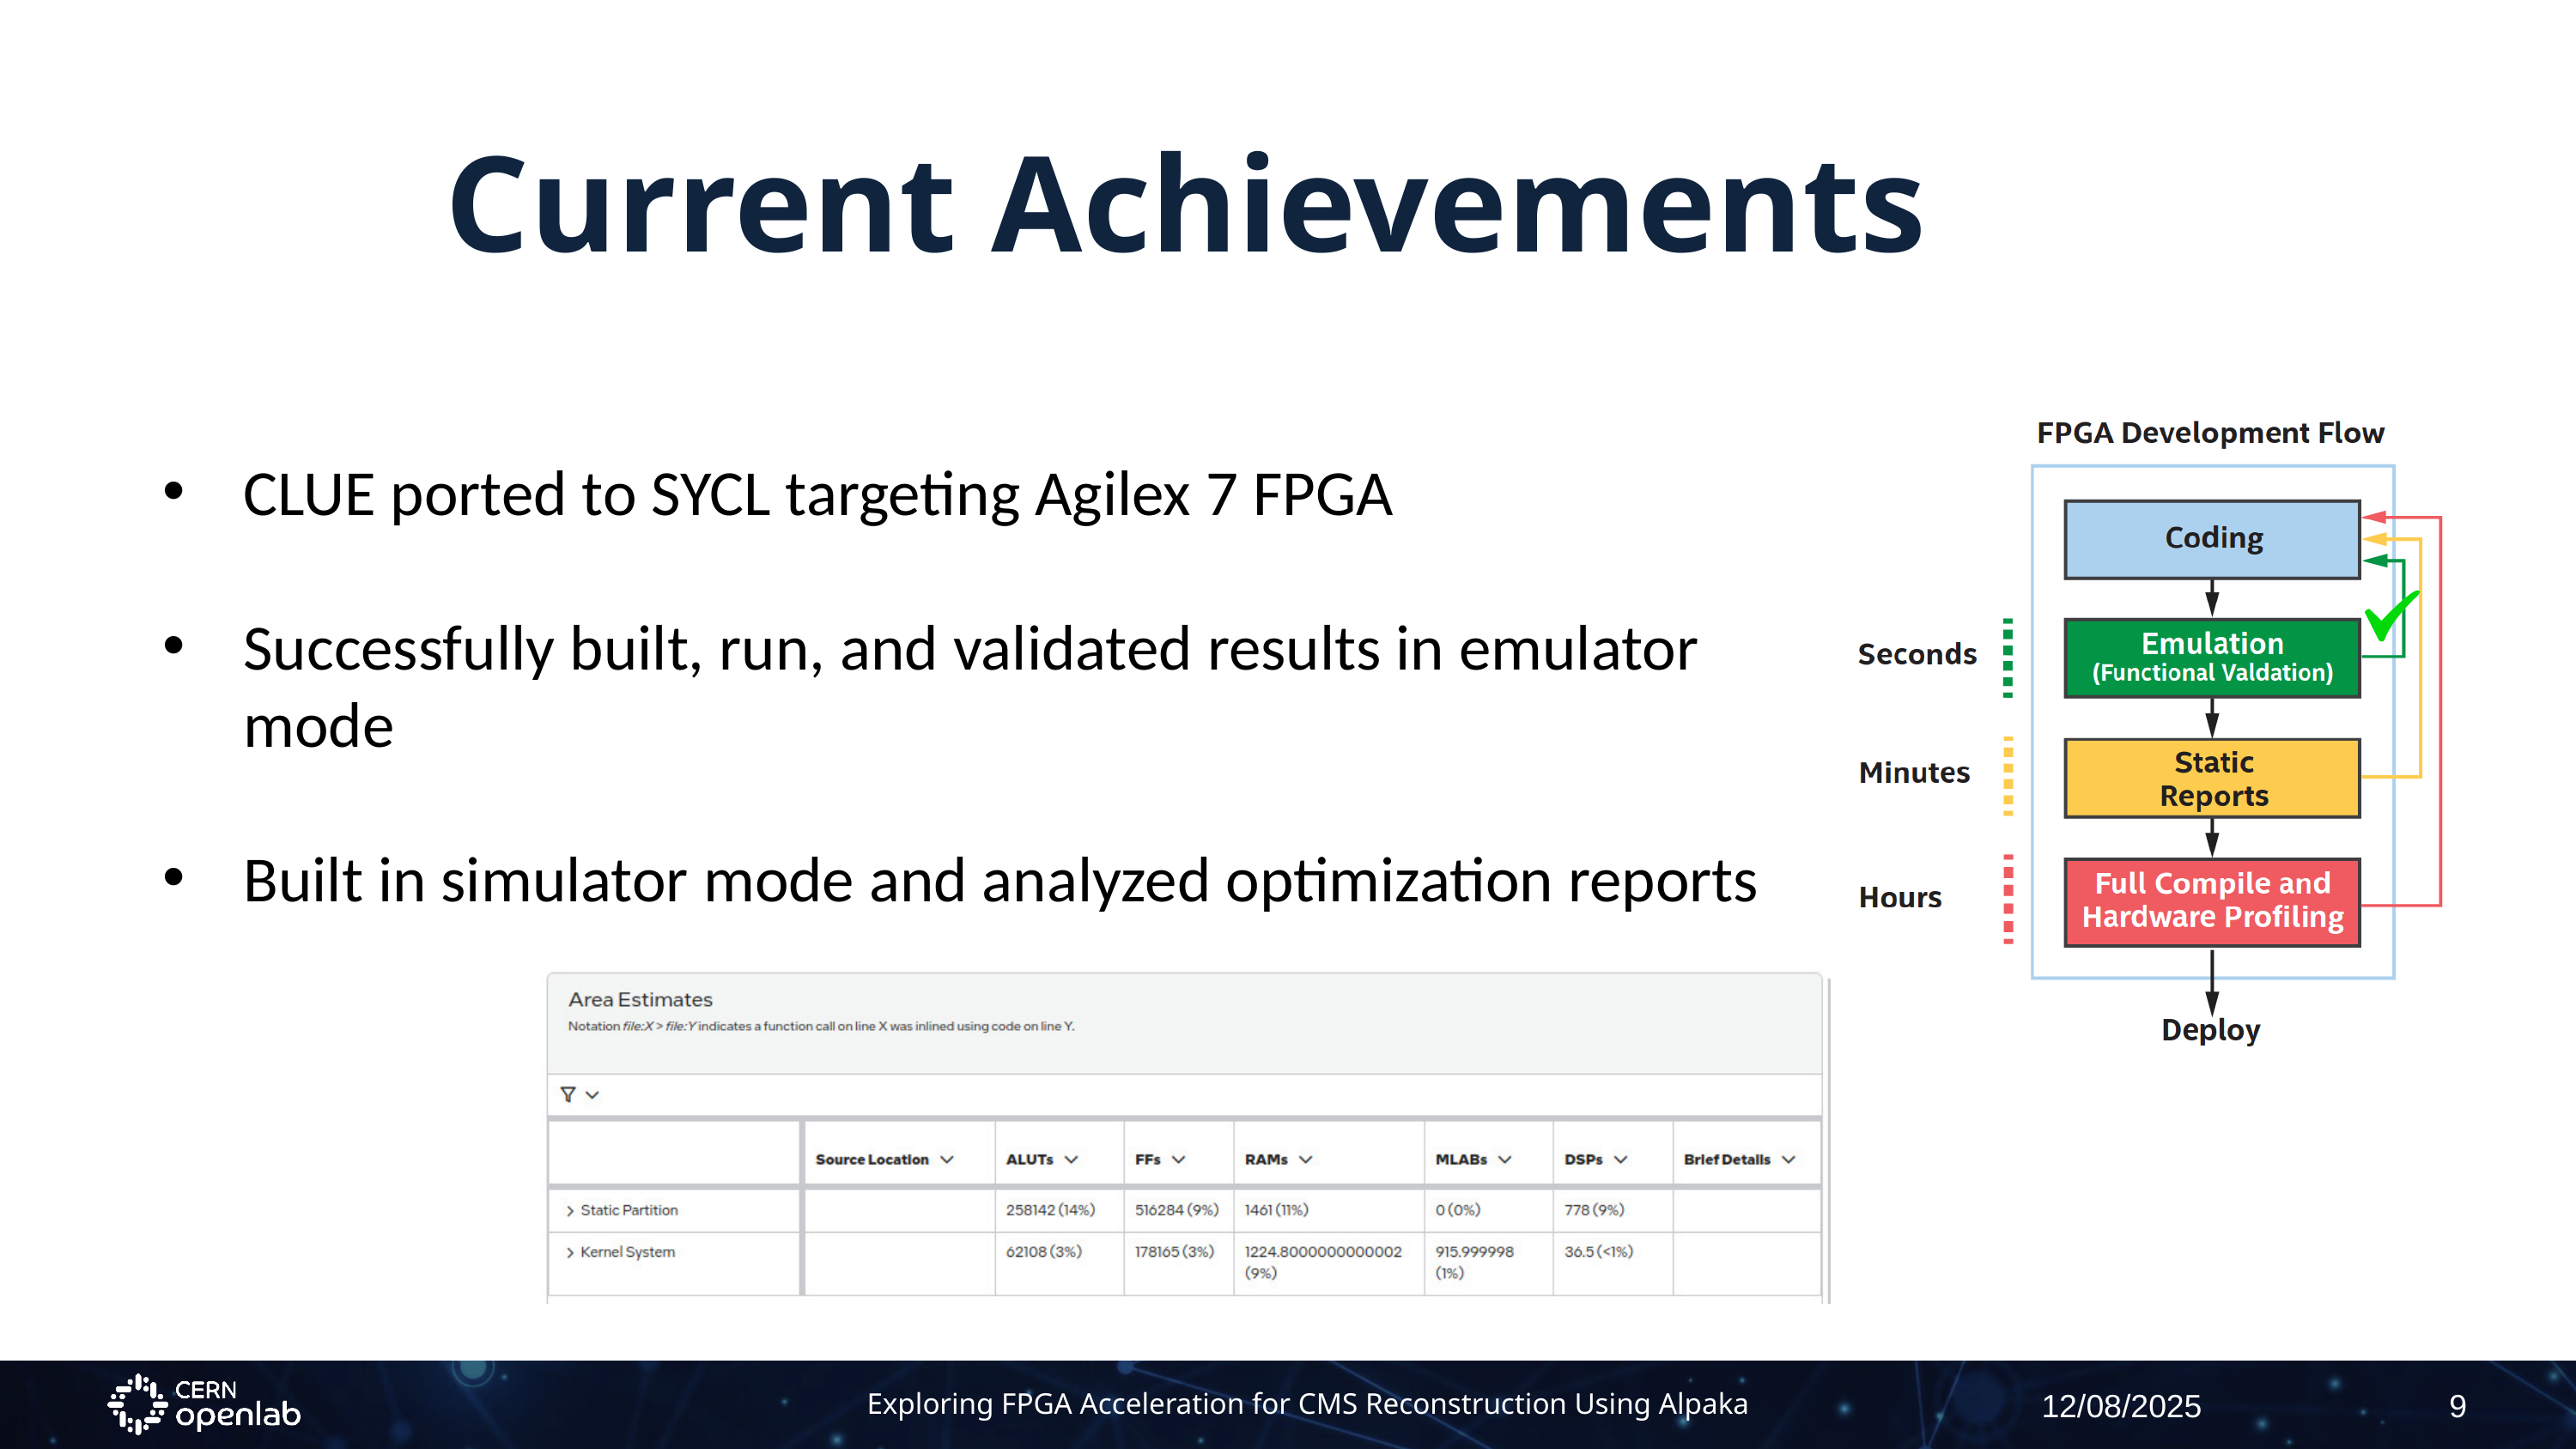

Current Achievements
CLUE ported to SYCL targeting Agilex 7 FPGA
Successfully built, run, and validated results in emulator mode
Built in simulator mode and analyzed optimization reports
Exploring FPGA Acceleration for CMS Reconstruction Using Alpaka
12/08/2025
9